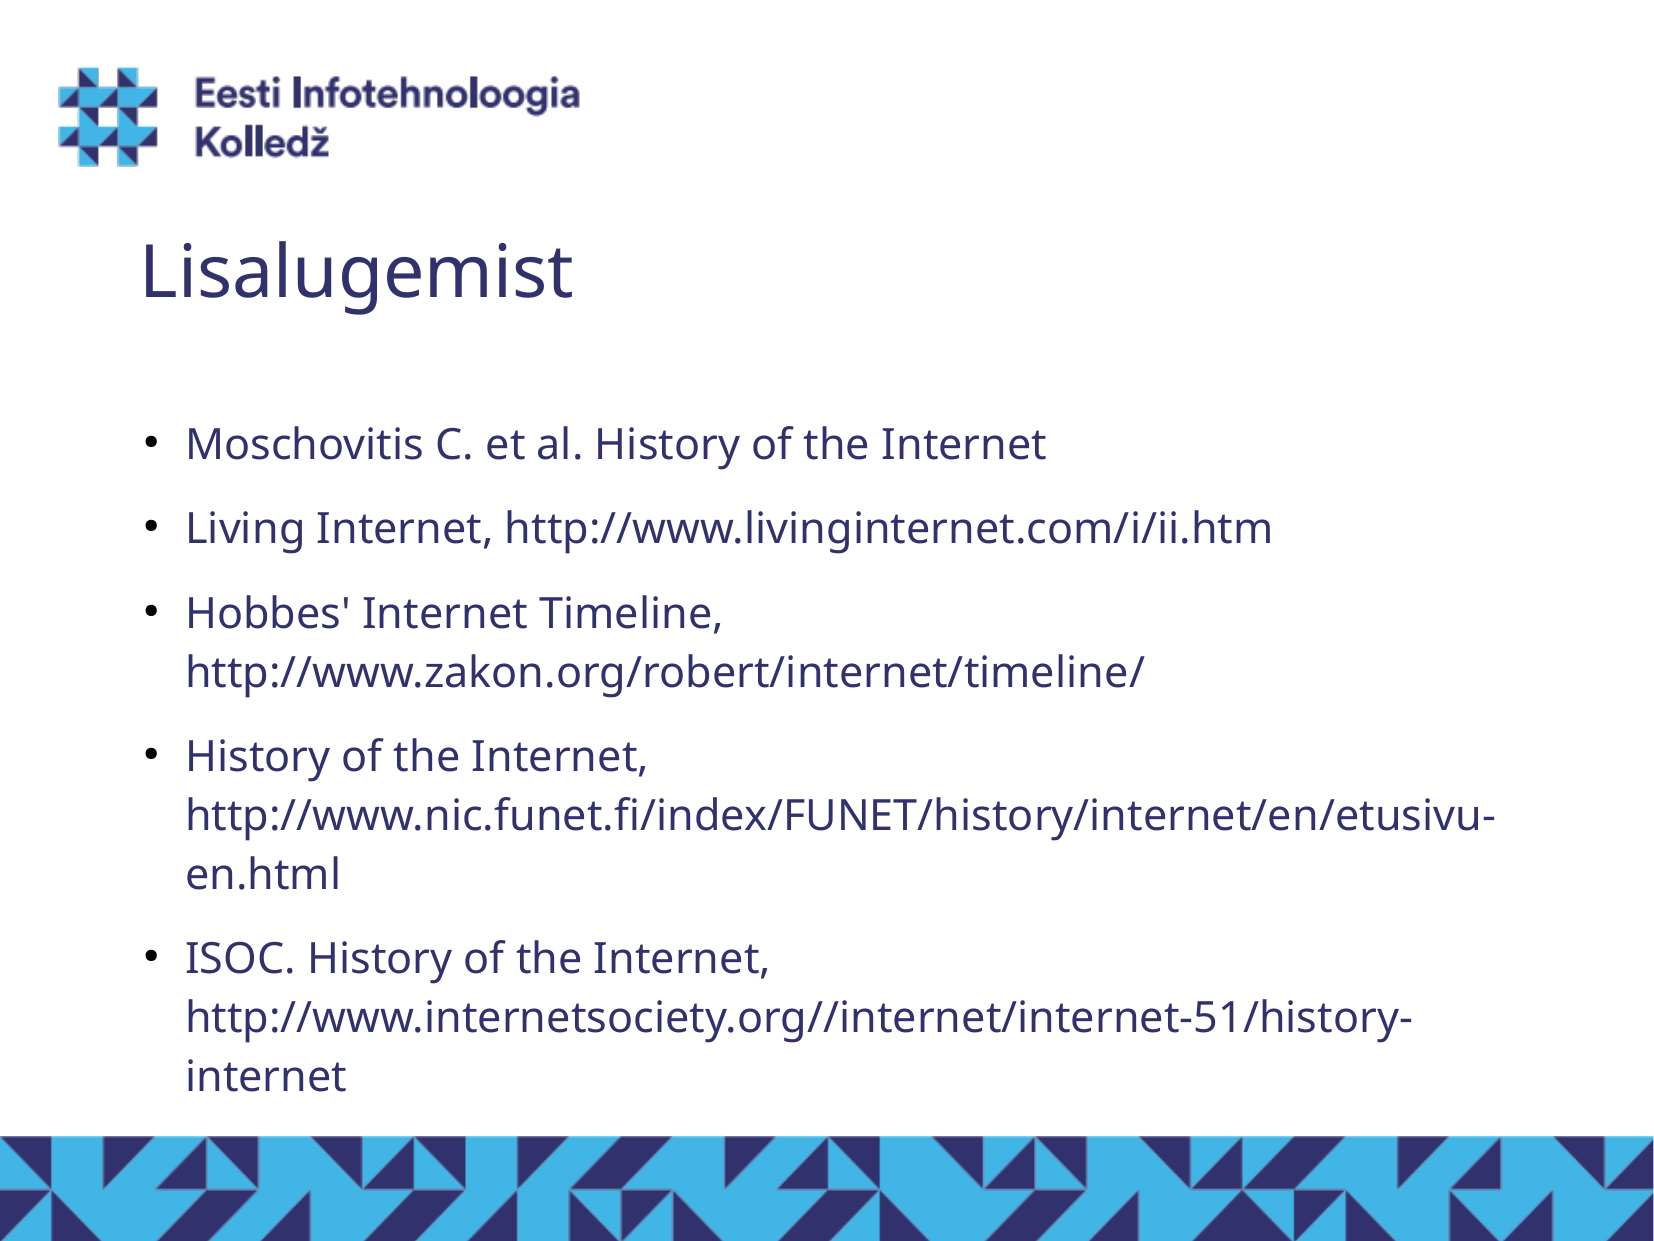

# Lisalugemist
Moschovitis C. et al. History of the Internet
Living Internet, http://www.livinginternet.com/i/ii.htm
Hobbes' Internet Timeline, http://www.zakon.org/robert/internet/timeline/
History of the Internet, http://www.nic.funet.fi/index/FUNET/history/internet/en/etusivu-en.html
ISOC. History of the Internet, http://www.internetsociety.org//internet/internet-51/history-internet